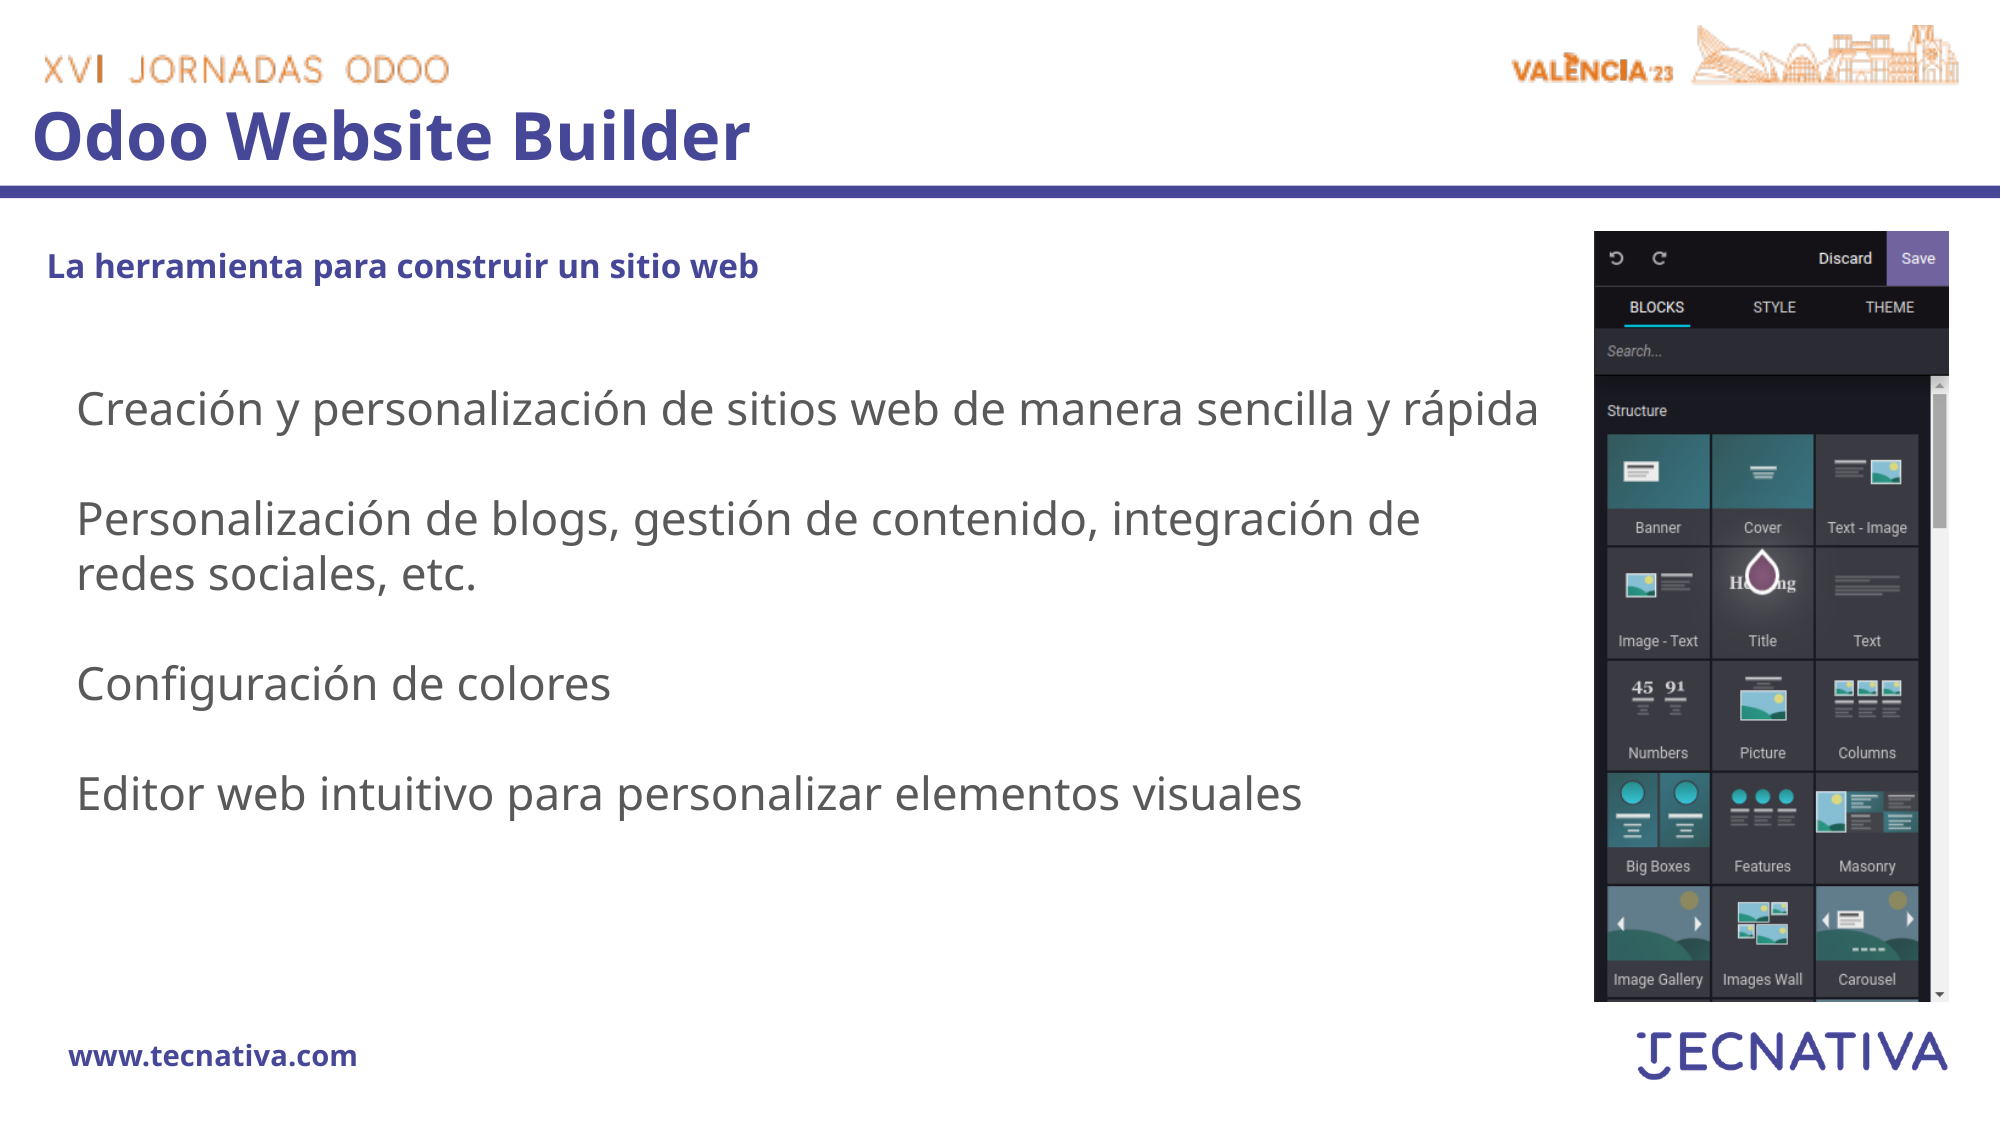

Odoo Website Builder
La herramienta para construir un sitio web
Creación y personalización de sitios web de manera sencilla y rápida
Personalización de blogs, gestión de contenido, integración de redes sociales, etc.
Configuración de colores
Editor web intuitivo para personalizar elementos visuales
www.tecnativa.com